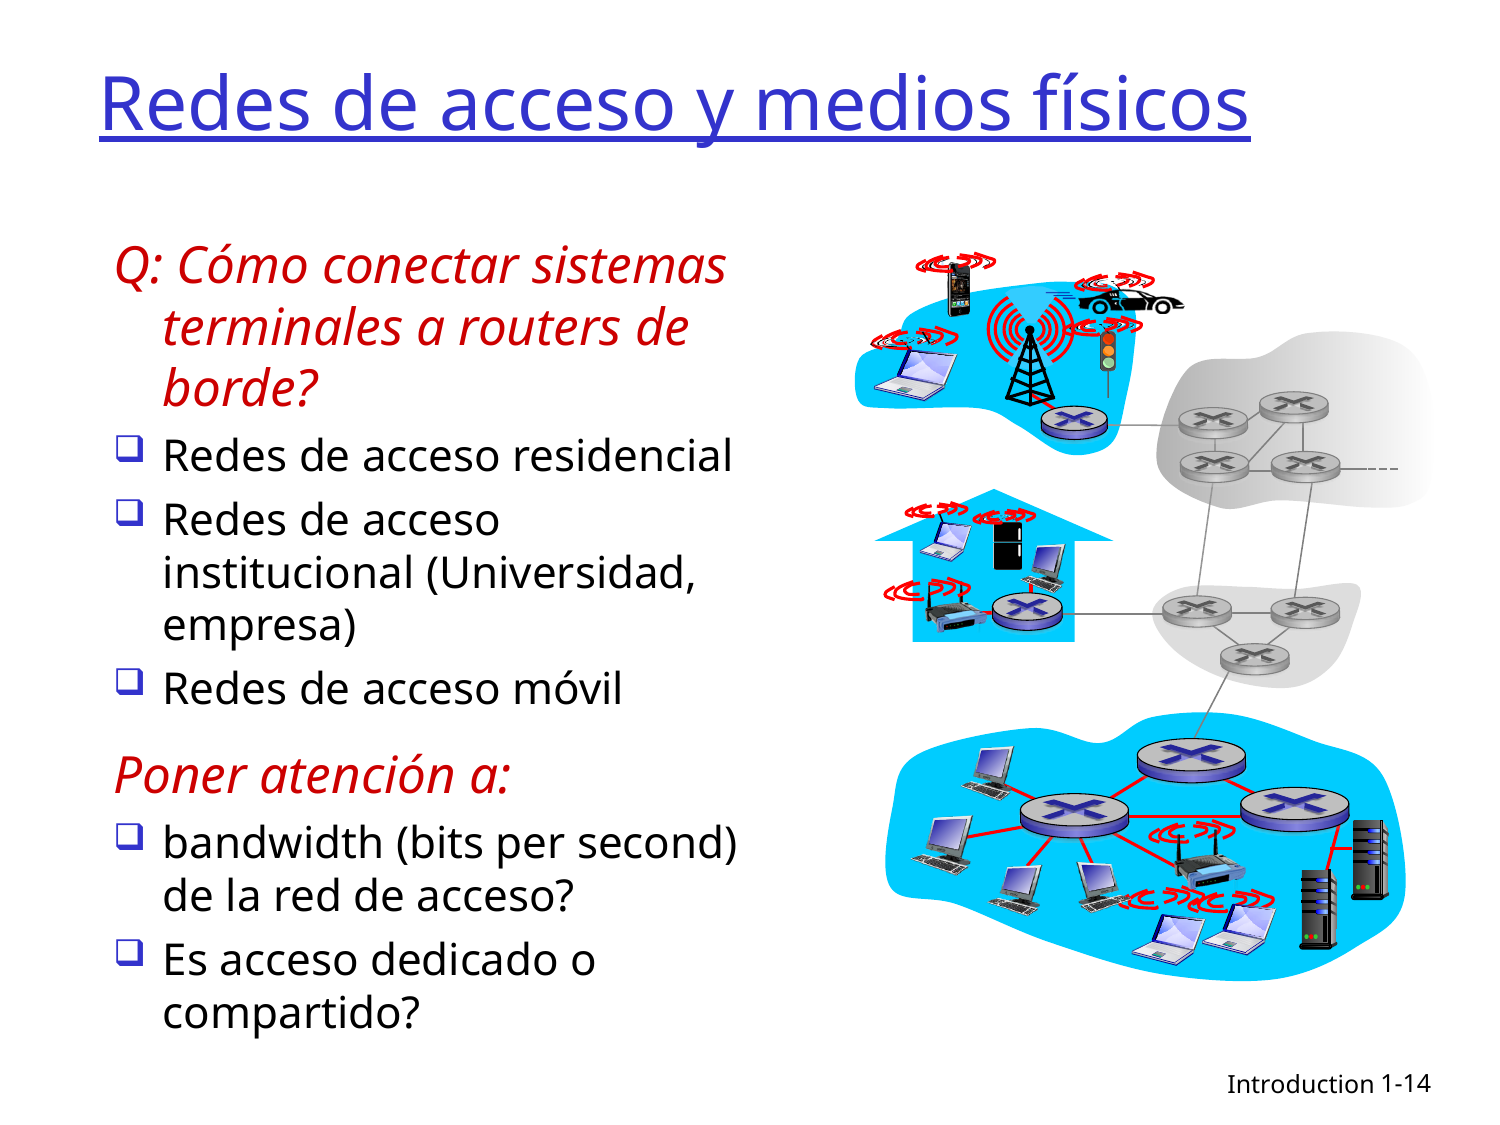

# Redes de acceso y medios físicos
Q: Cómo conectar sistemas terminales a routers de borde?
Redes de acceso residencial
Redes de acceso institucional (Universidad, empresa)
Redes de acceso móvil
Poner atención a:
bandwidth (bits per second) de la red de acceso?
Es acceso dedicado o compartido?
Introduction